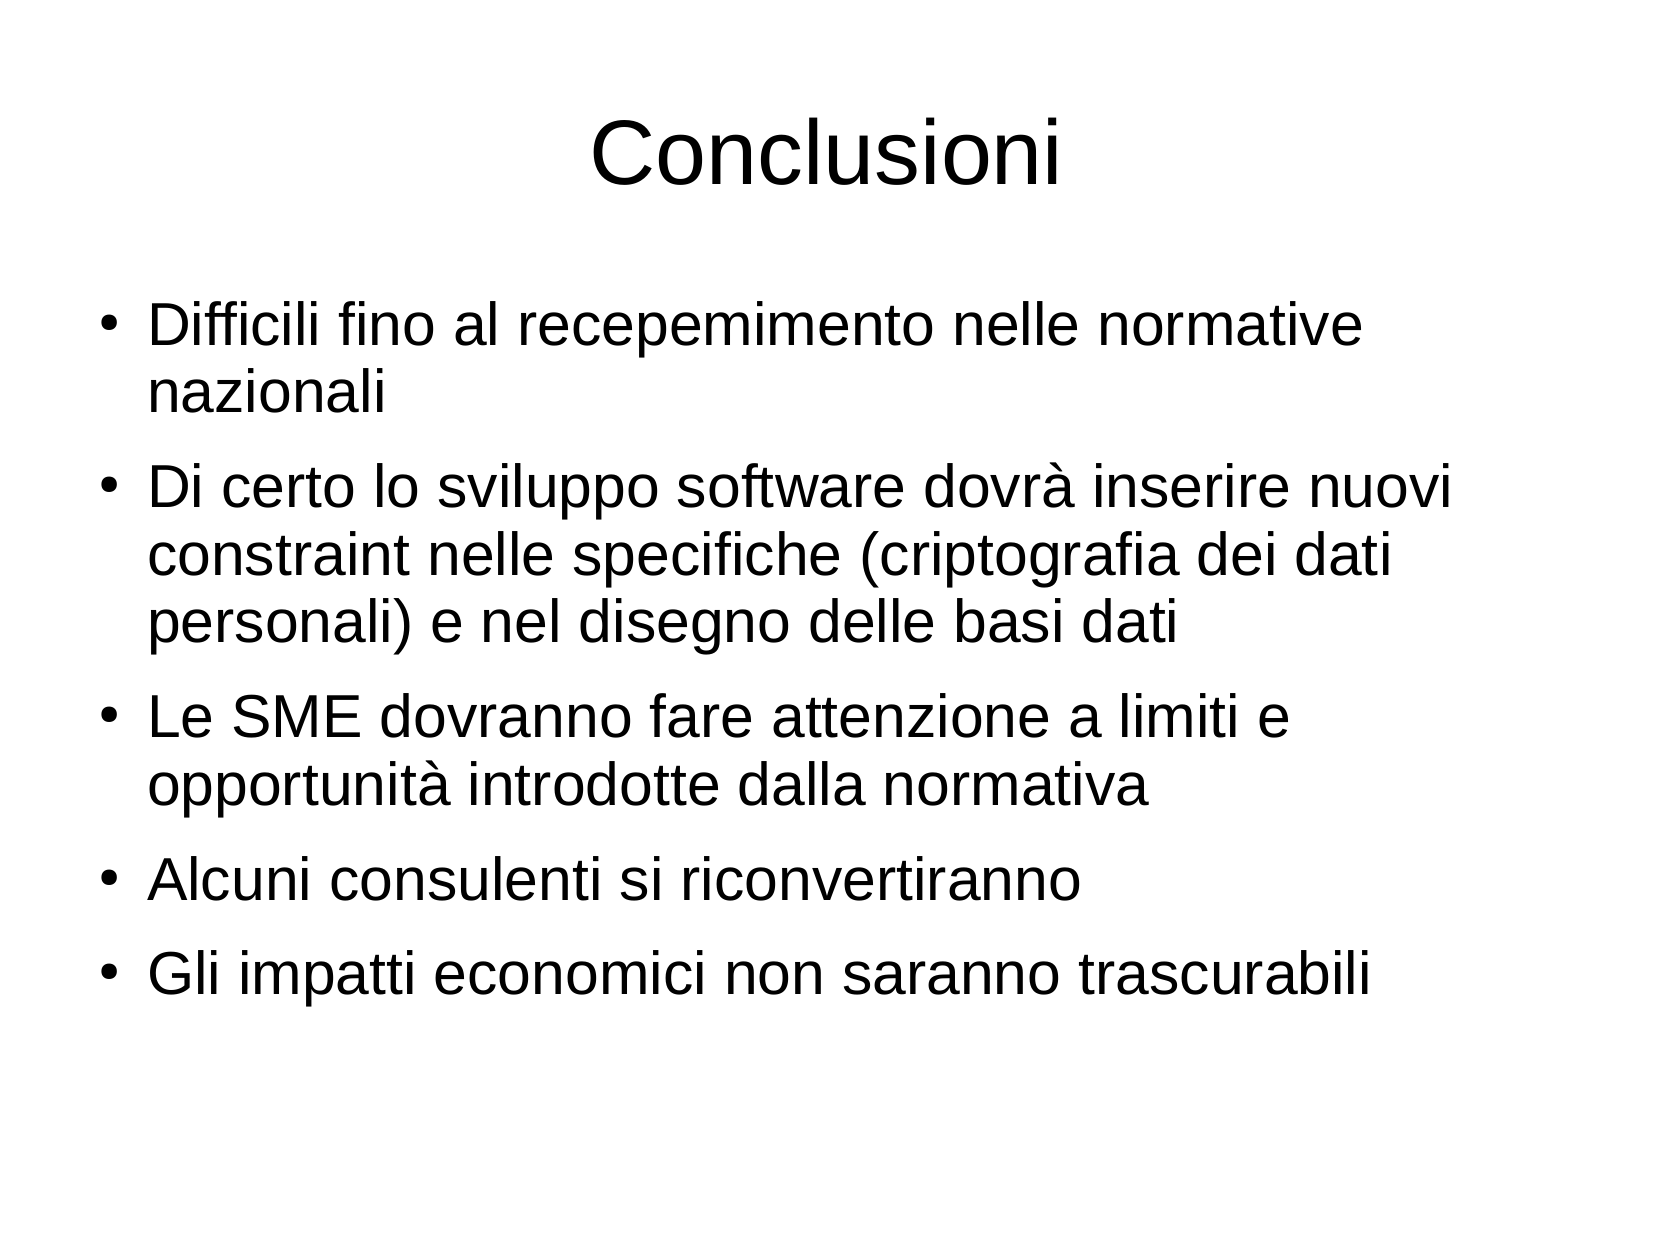

# Conclusioni
Difficili fino al recepemimento nelle normative nazionali
Di certo lo sviluppo software dovrà inserire nuovi constraint nelle specifiche (criptografia dei dati personali) e nel disegno delle basi dati
Le SME dovranno fare attenzione a limiti e opportunità introdotte dalla normativa
Alcuni consulenti si riconvertiranno
Gli impatti economici non saranno trascurabili